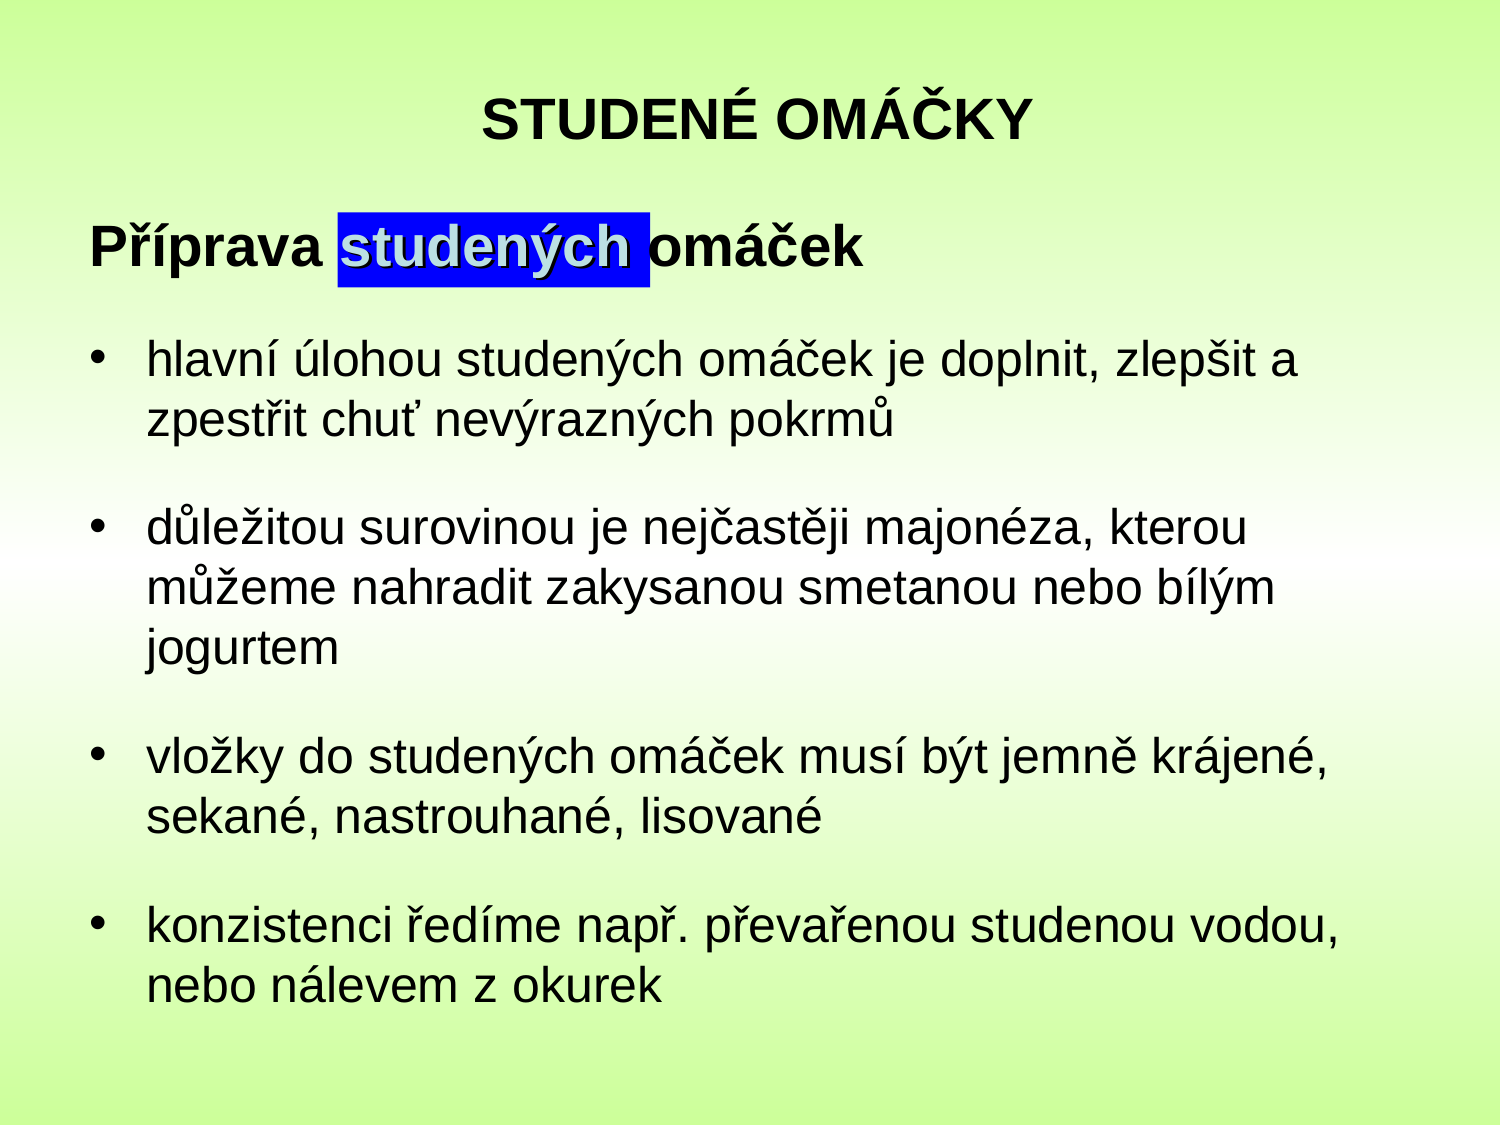

# STUDENÉ OMÁČKY
Příprava studených omáček
hlavní úlohou studených omáček je doplnit, zlepšit a zpestřit chuť nevýrazných pokrmů
důležitou surovinou je nejčastěji majonéza, kterou můžeme nahradit zakysanou smetanou nebo bílým jogurtem
vložky do studených omáček musí být jemně krájené, sekané, nastrouhané, lisované
konzistenci ředíme např. převařenou studenou vodou, nebo nálevem z okurek